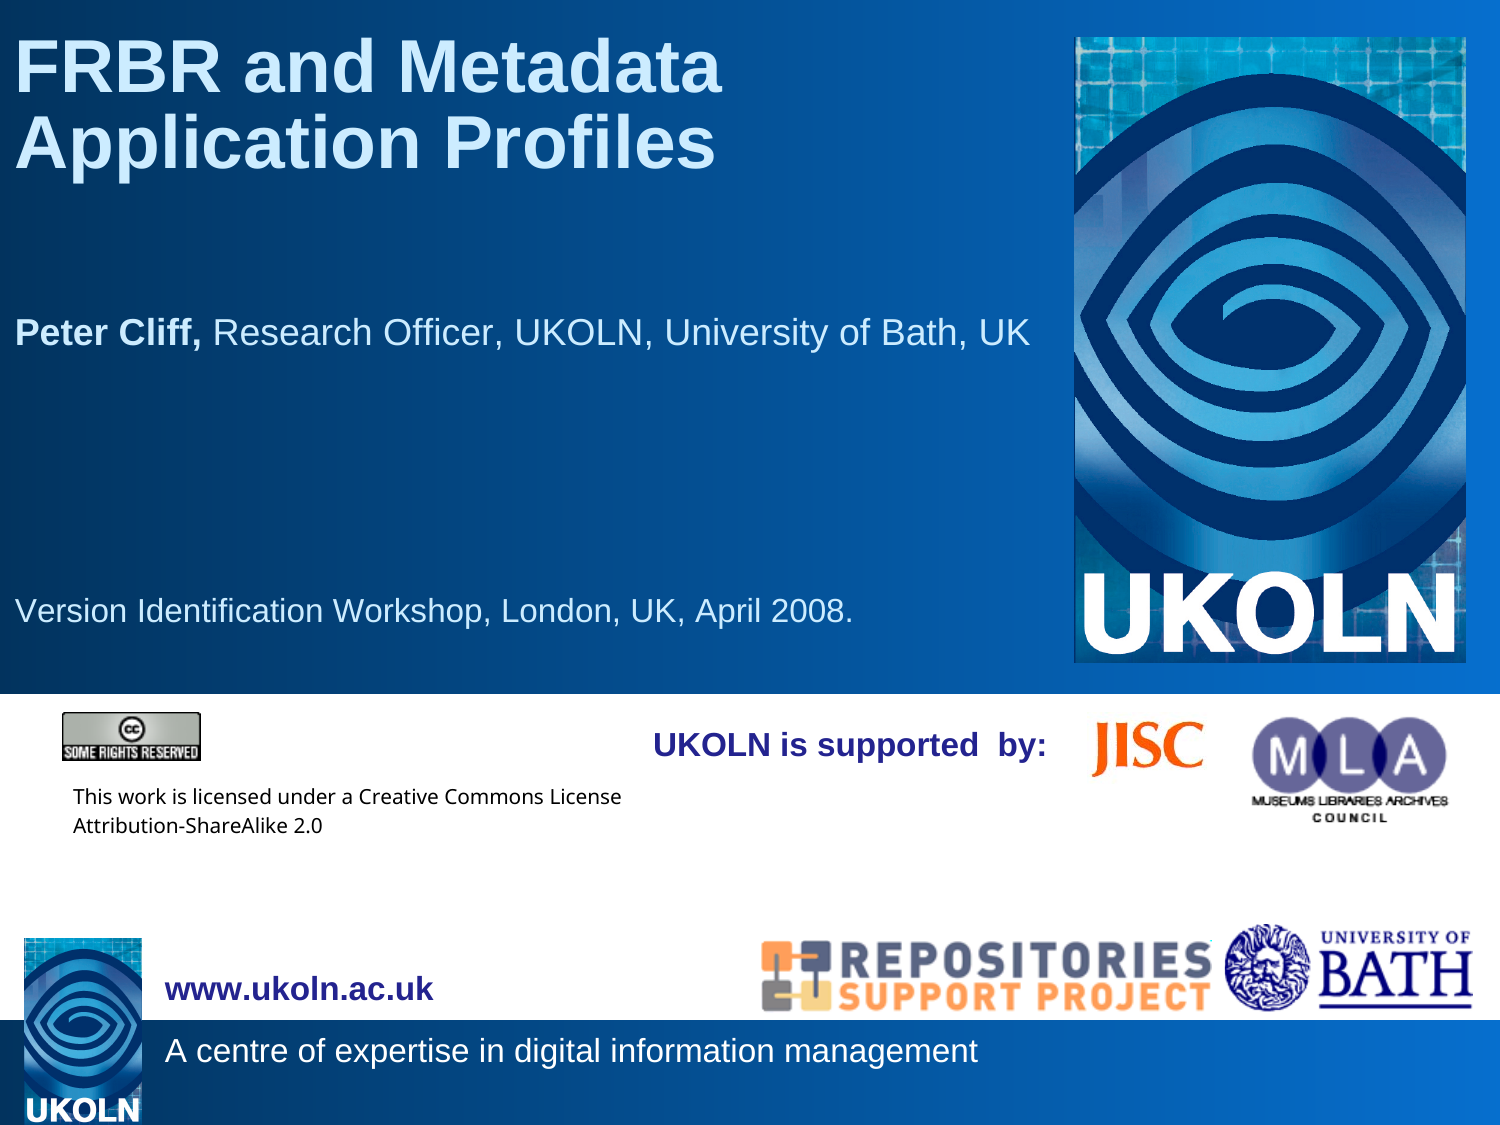

FRBR and Metadata Application Profiles
Peter Cliff, Research Officer, UKOLN, University of Bath, UK
Version Identification Workshop, London, UK, April 2008.
UKOLN is supported by:
This work is licensed under a Creative Commons License
Attribution-ShareAlike 2.0